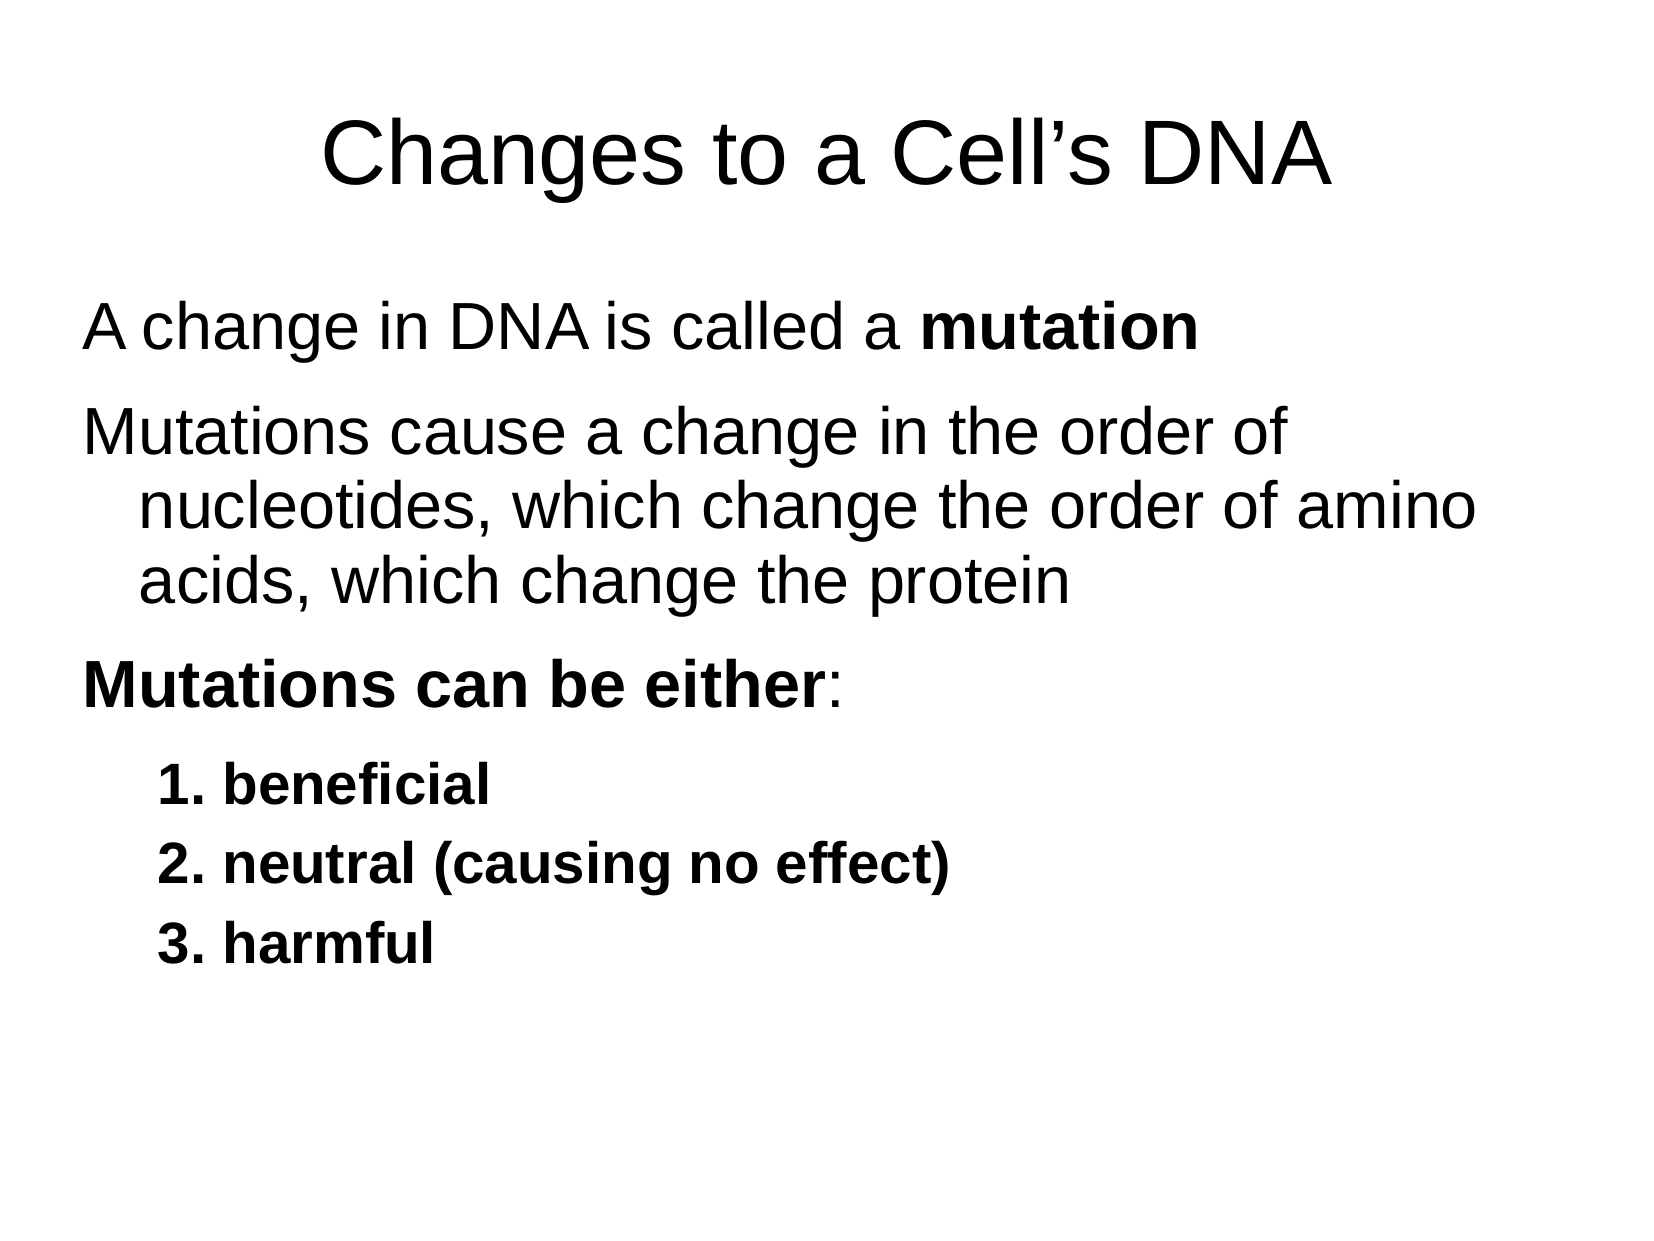

# Changes to a Cell’s DNA
A change in DNA is called a mutation
Mutations cause a change in the order of nucleotides, which change the order of amino acids, which change the protein
Mutations can be either:
1. beneficial
2. neutral (causing no effect)
3. harmful